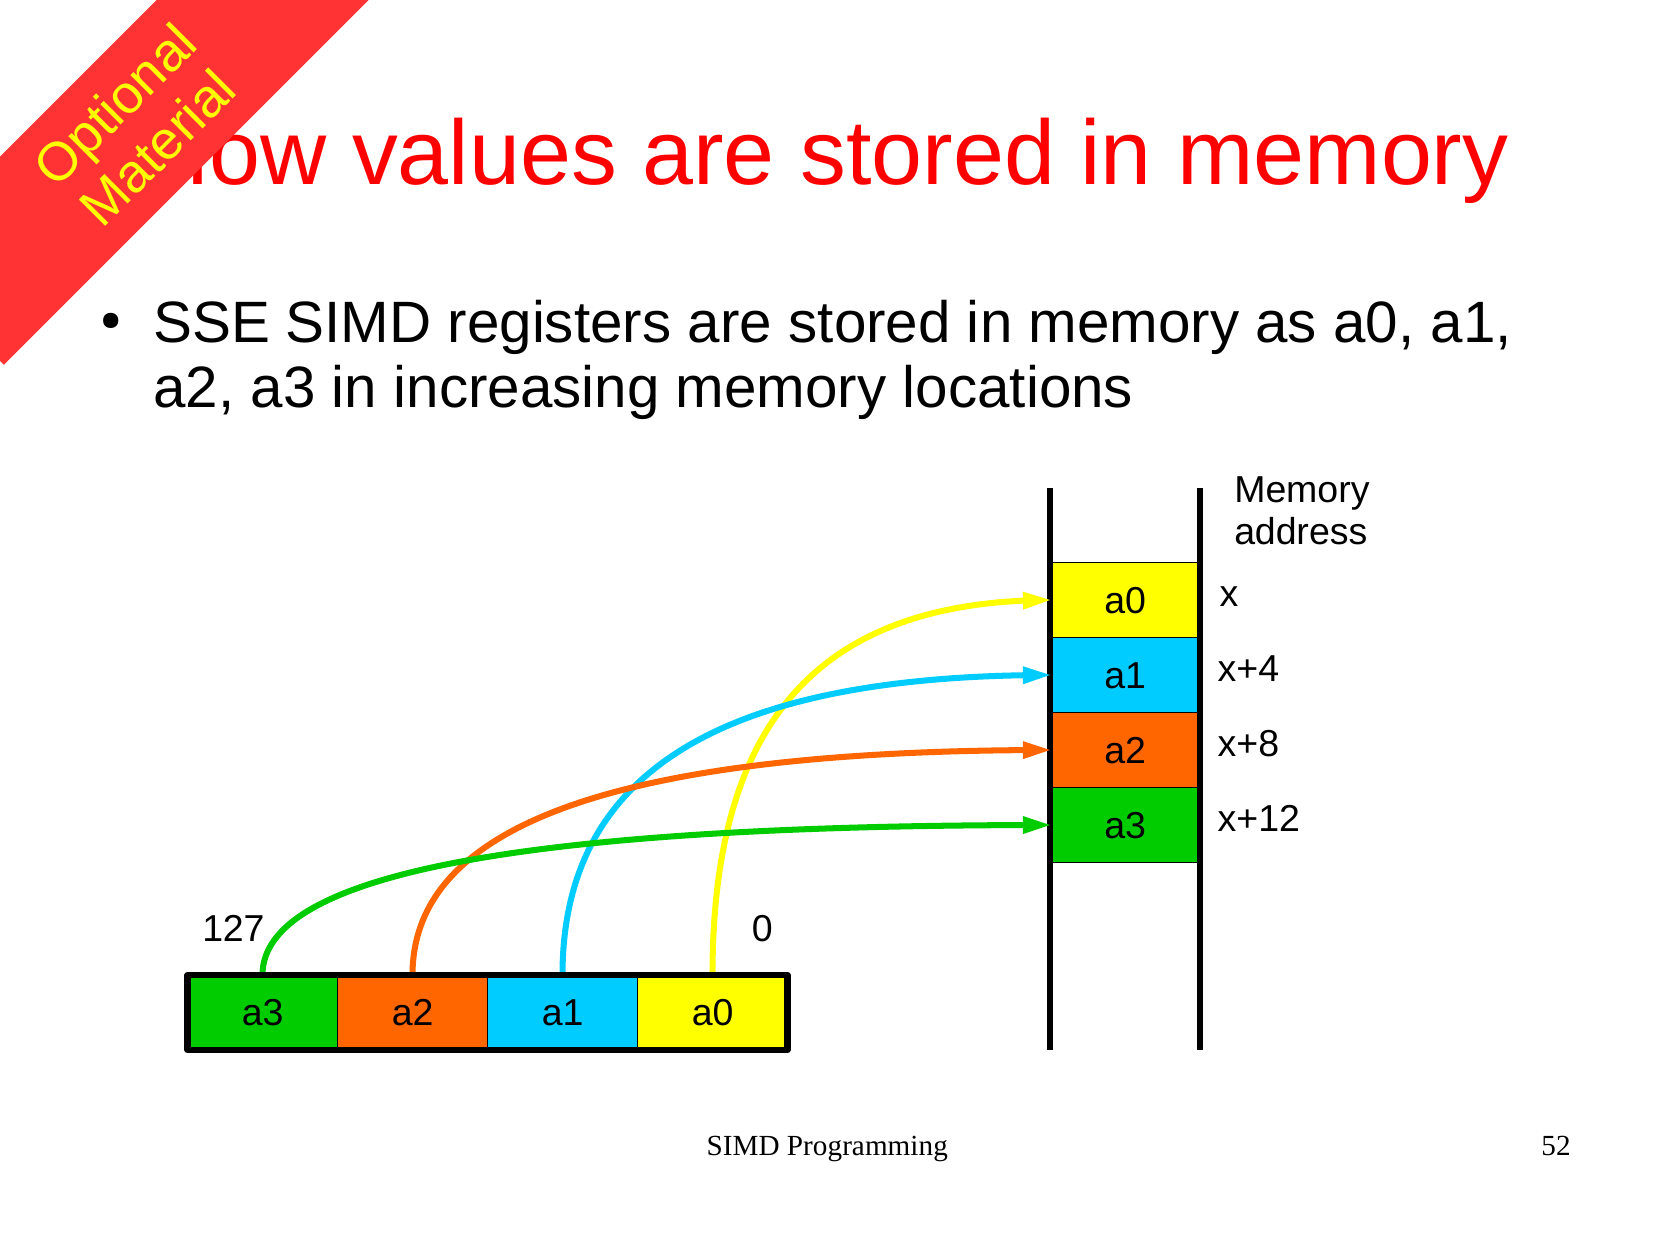

# How values are stored in memory
Optional
Material
SSE SIMD registers are stored in memory as a0, a1, a2, a3 in increasing memory locations
Memory
address
a0
x
a1
x+4
a2
x+8
a3
x+12
127
0
a3
a2
a1
a0
SIMD Programming
52